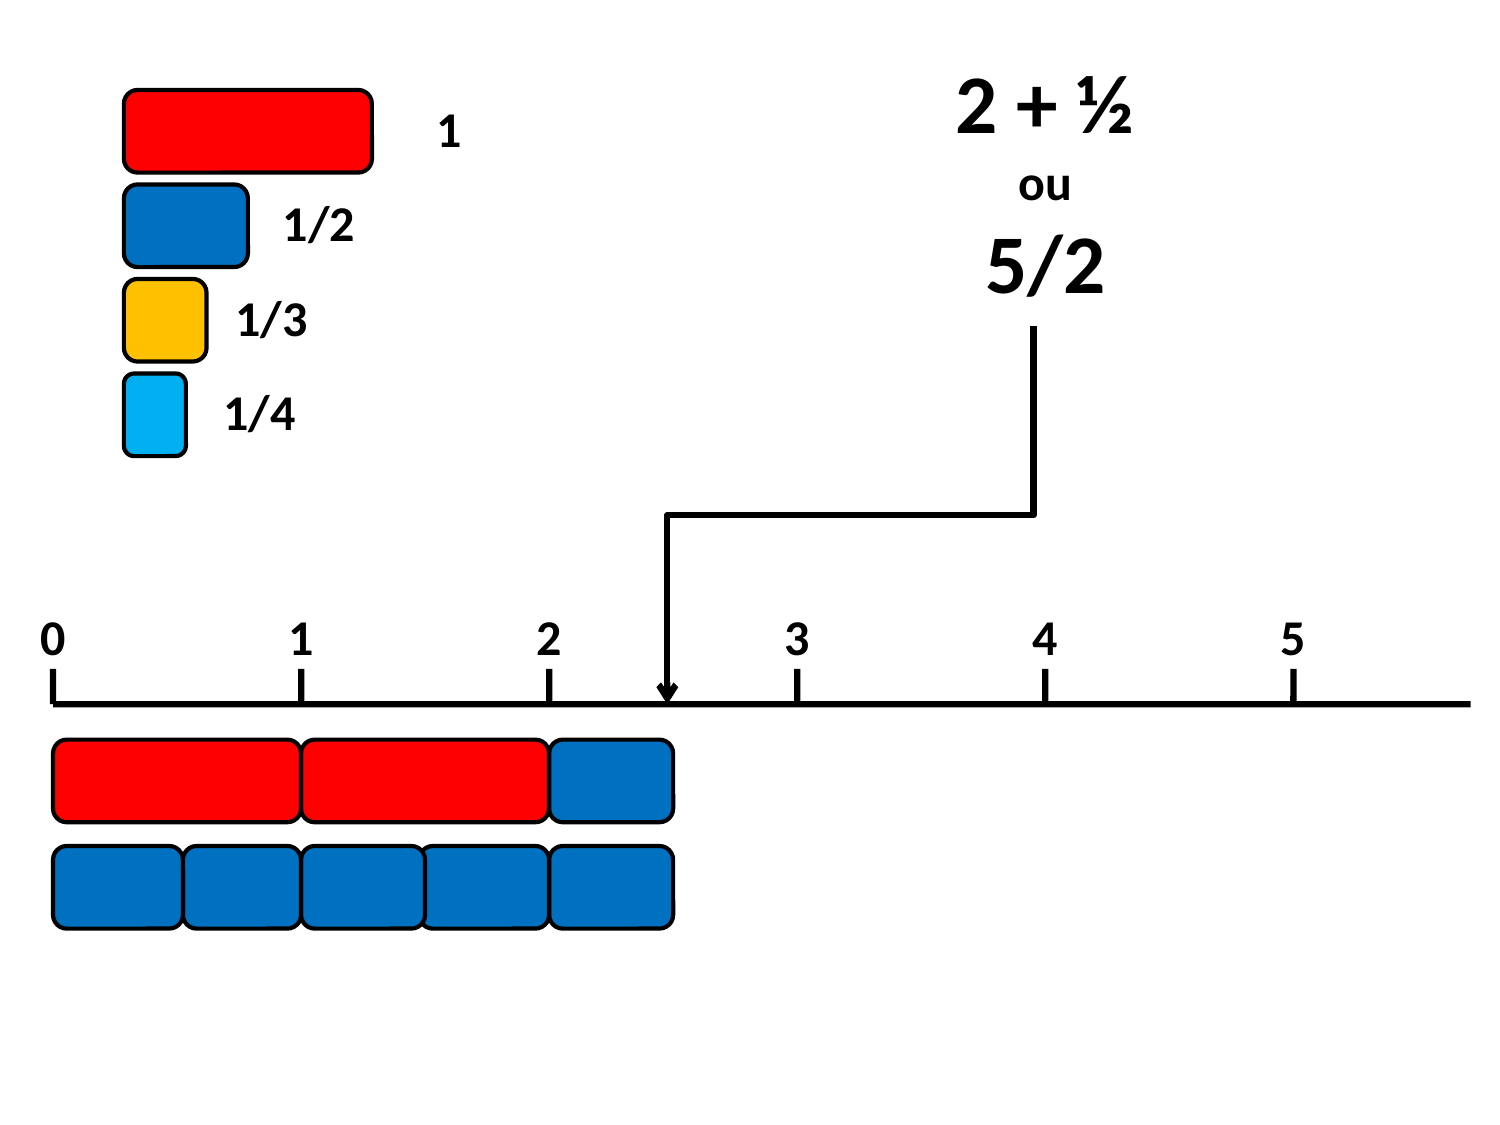

2 + ½
ou
5/2
1
1/2
1/3
1/4
0
1
2
3
4
5